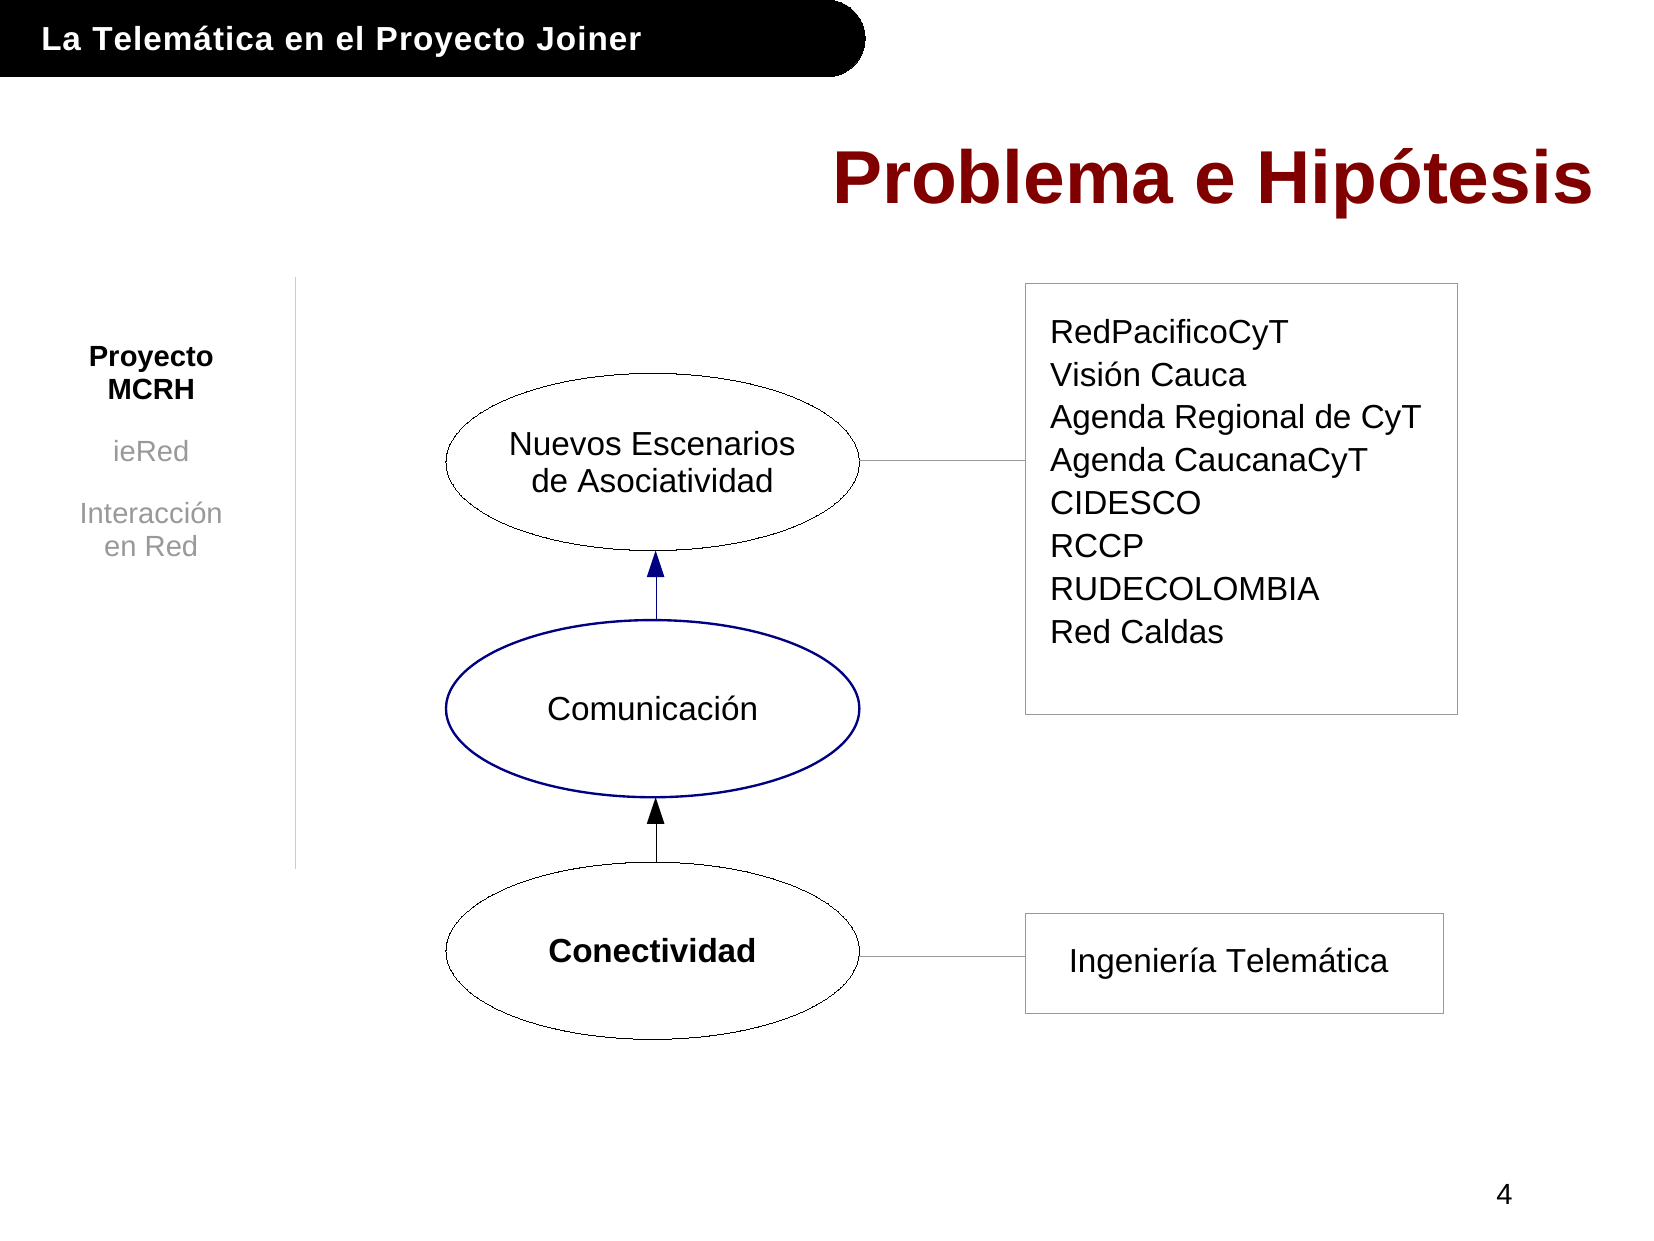

# Problema e Hipótesis
Proyecto
MCRH
ieRed
Interacción
en Red
RedPacificoCyT
Visión Cauca
Agenda Regional de CyT
Agenda CaucanaCyT
CIDESCO
RCCP
RUDECOLOMBIA
Red Caldas
Nuevos Escenarios
de Asociatividad
Comunicación
Conectividad
 Ingeniería Telemática